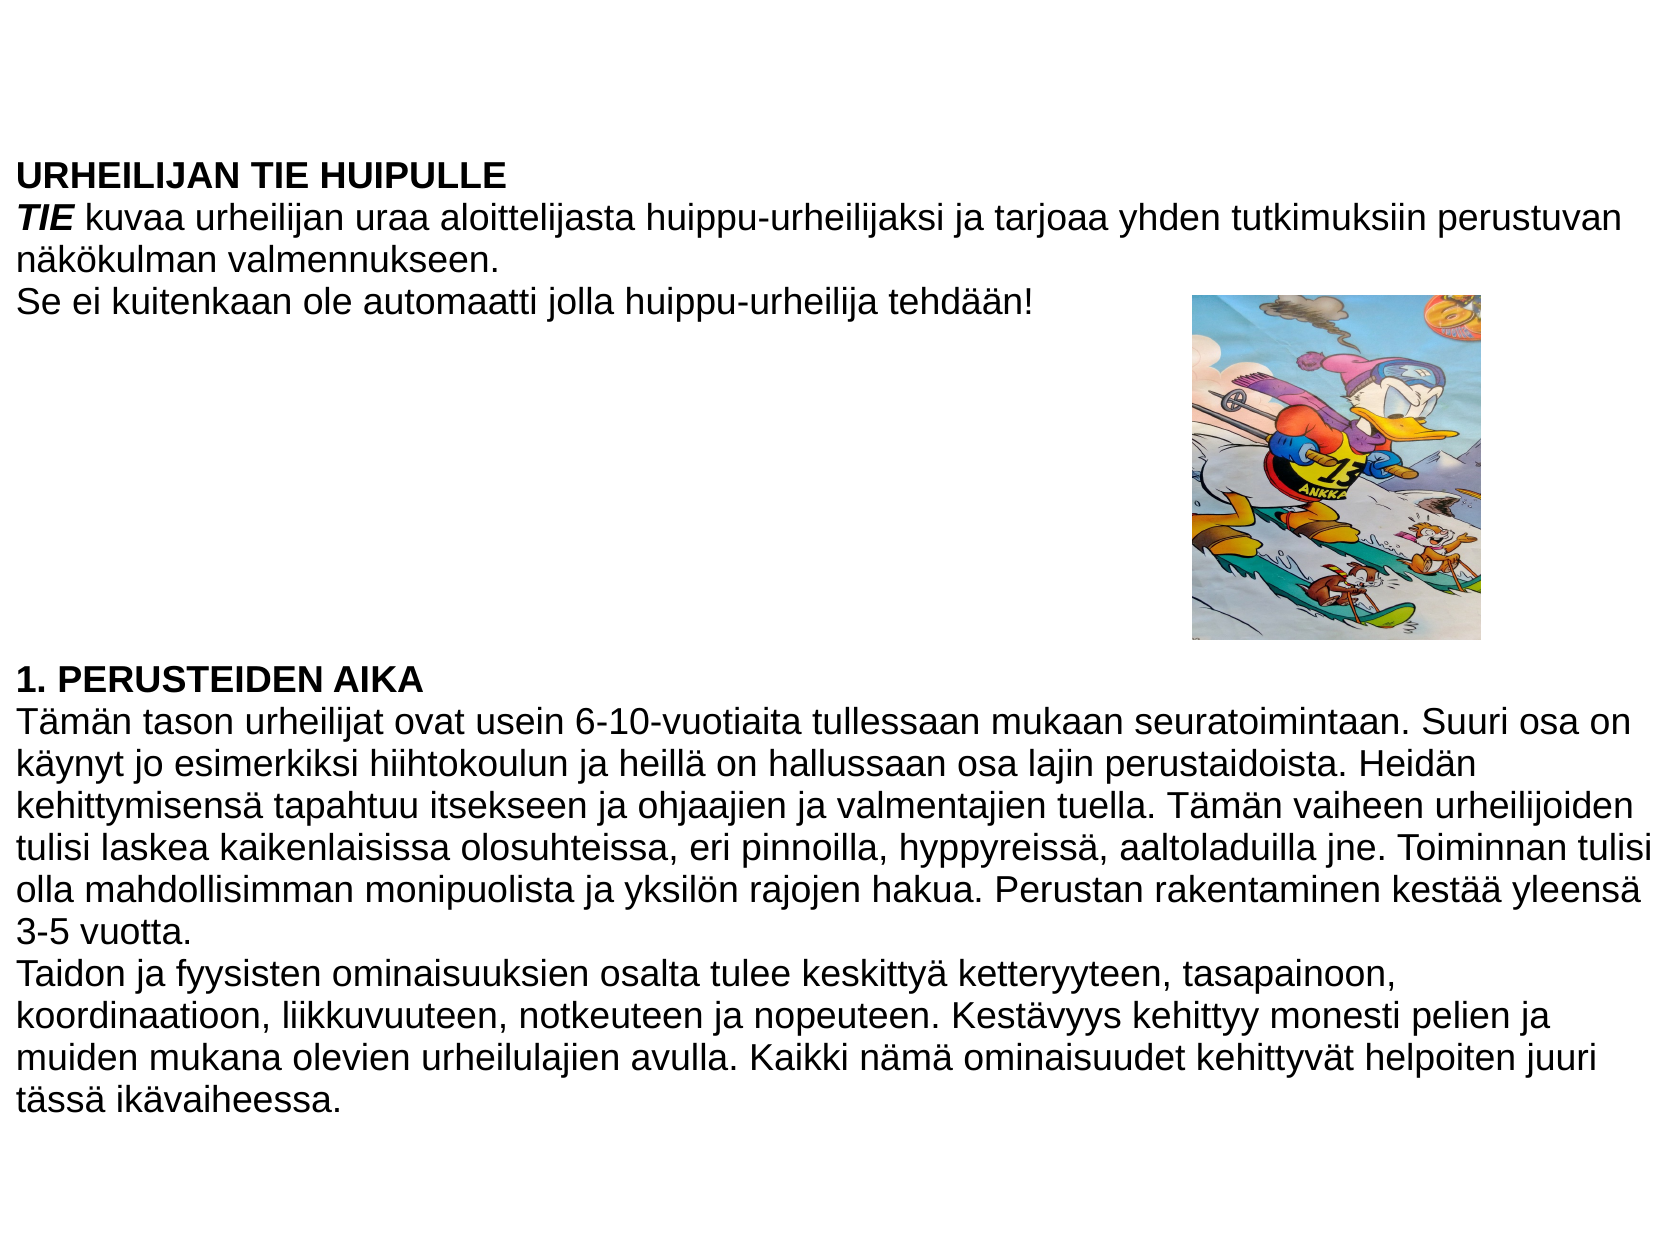

URHEILIJAN TIE HUIPULLE
TIE kuvaa urheilijan uraa aloittelijasta huippu-urheilijaksi ja tarjoaa yhden tutkimuksiin perustuvan näkökulman valmennukseen.
Se ei kuitenkaan ole automaatti jolla huippu-urheilija tehdään!
1. PERUSTEIDEN AIKA
Tämän tason urheilijat ovat usein 6-10-vuotiaita tullessaan mukaan seuratoimintaan. Suuri osa on käynyt jo esimerkiksi hiihtokoulun ja heillä on hallussaan osa lajin perustaidoista. Heidän kehittymisensä tapahtuu itsekseen ja ohjaajien ja valmentajien tuella. Tämän vaiheen urheilijoiden tulisi laskea kaikenlaisissa olosuhteissa, eri pinnoilla, hyppyreissä, aaltoladuilla jne. Toiminnan tulisi olla mahdollisimman monipuolista ja yksilön rajojen hakua. Perustan rakentaminen kestää yleensä 3-5 vuotta.
Taidon ja fyysisten ominaisuuksien osalta tulee keskittyä ketteryyteen, tasapainoon, koordinaatioon, liikkuvuuteen, notkeuteen ja nopeuteen. Kestävyys kehittyy monesti pelien ja muiden mukana olevien urheilulajien avulla. Kaikki nämä ominaisuudet kehittyvät helpoiten juuri tässä ikävaiheessa.